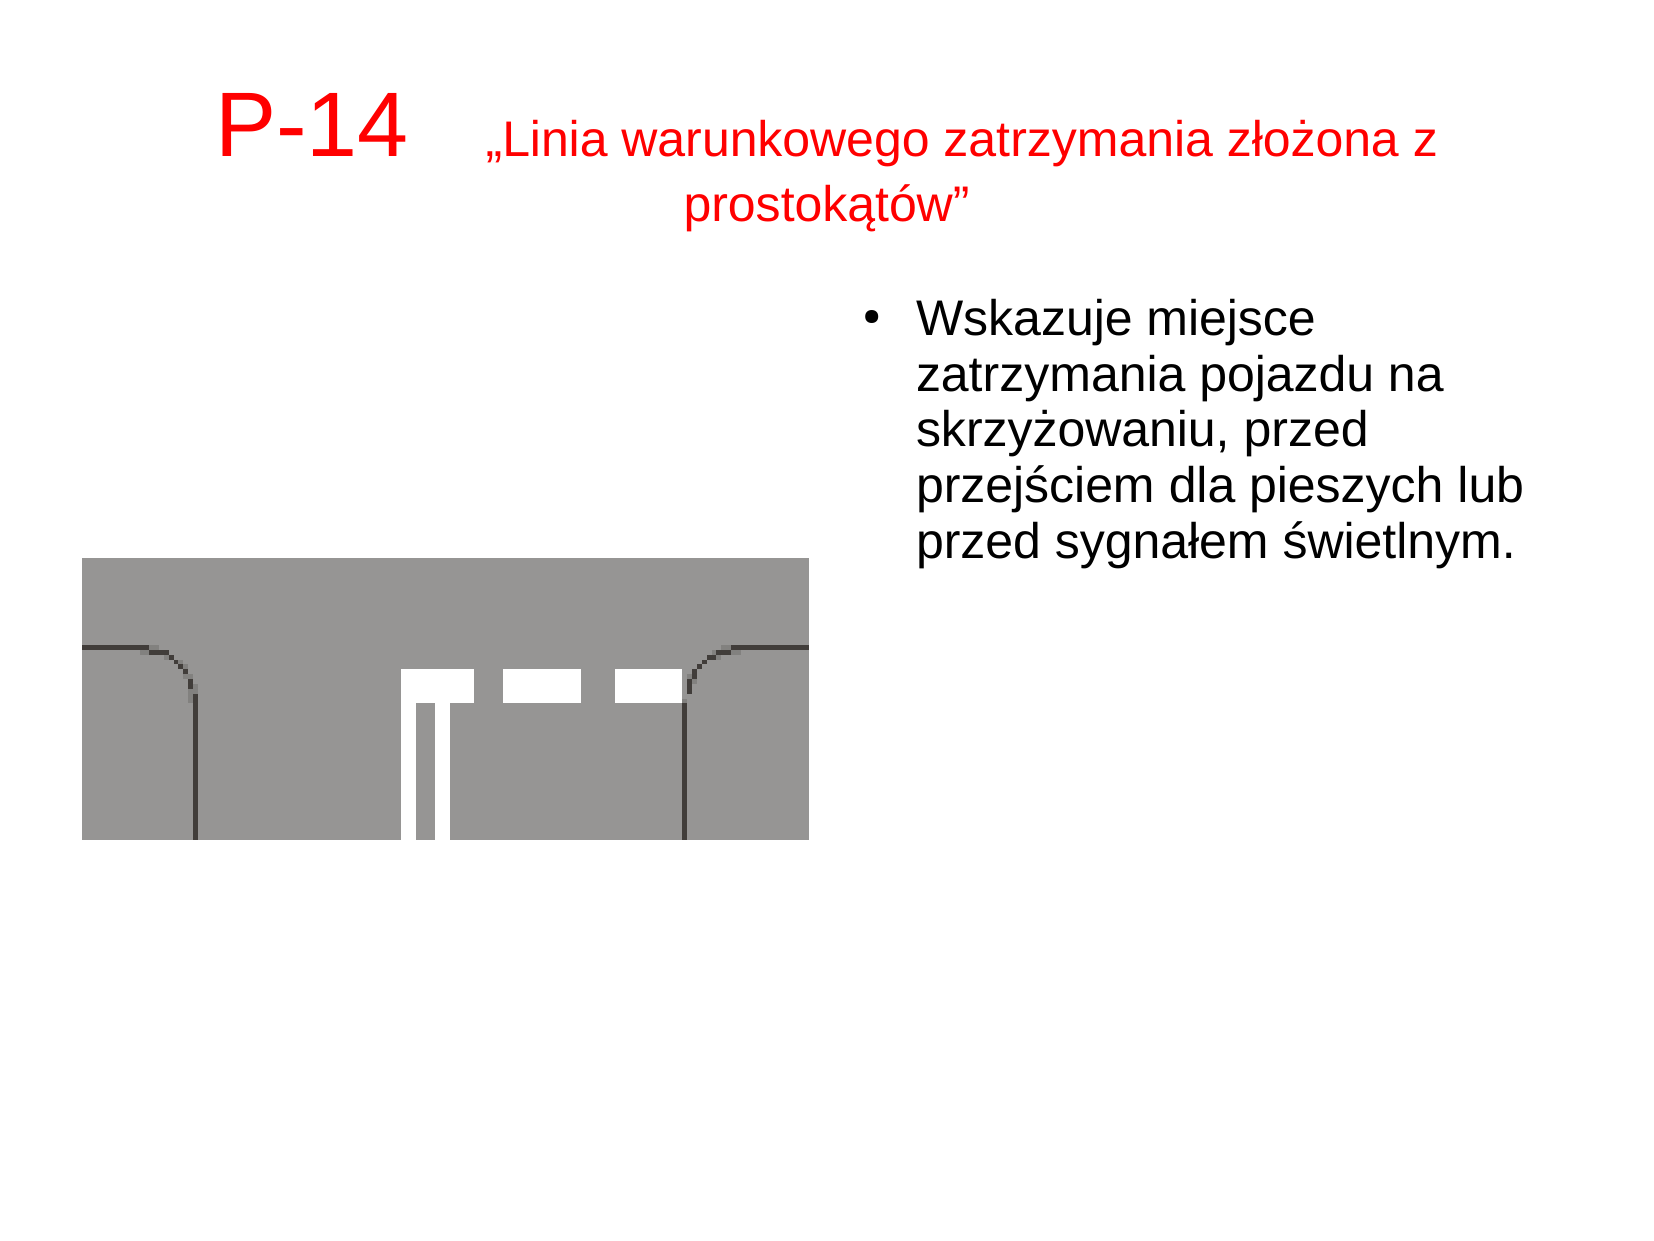

# P-14 „Linia warunkowego zatrzymania złożona z prostokątów”
Wskazuje miejsce zatrzymania pojazdu na skrzyżowaniu, przed przejściem dla pieszych lub przed sygnałem świetlnym.